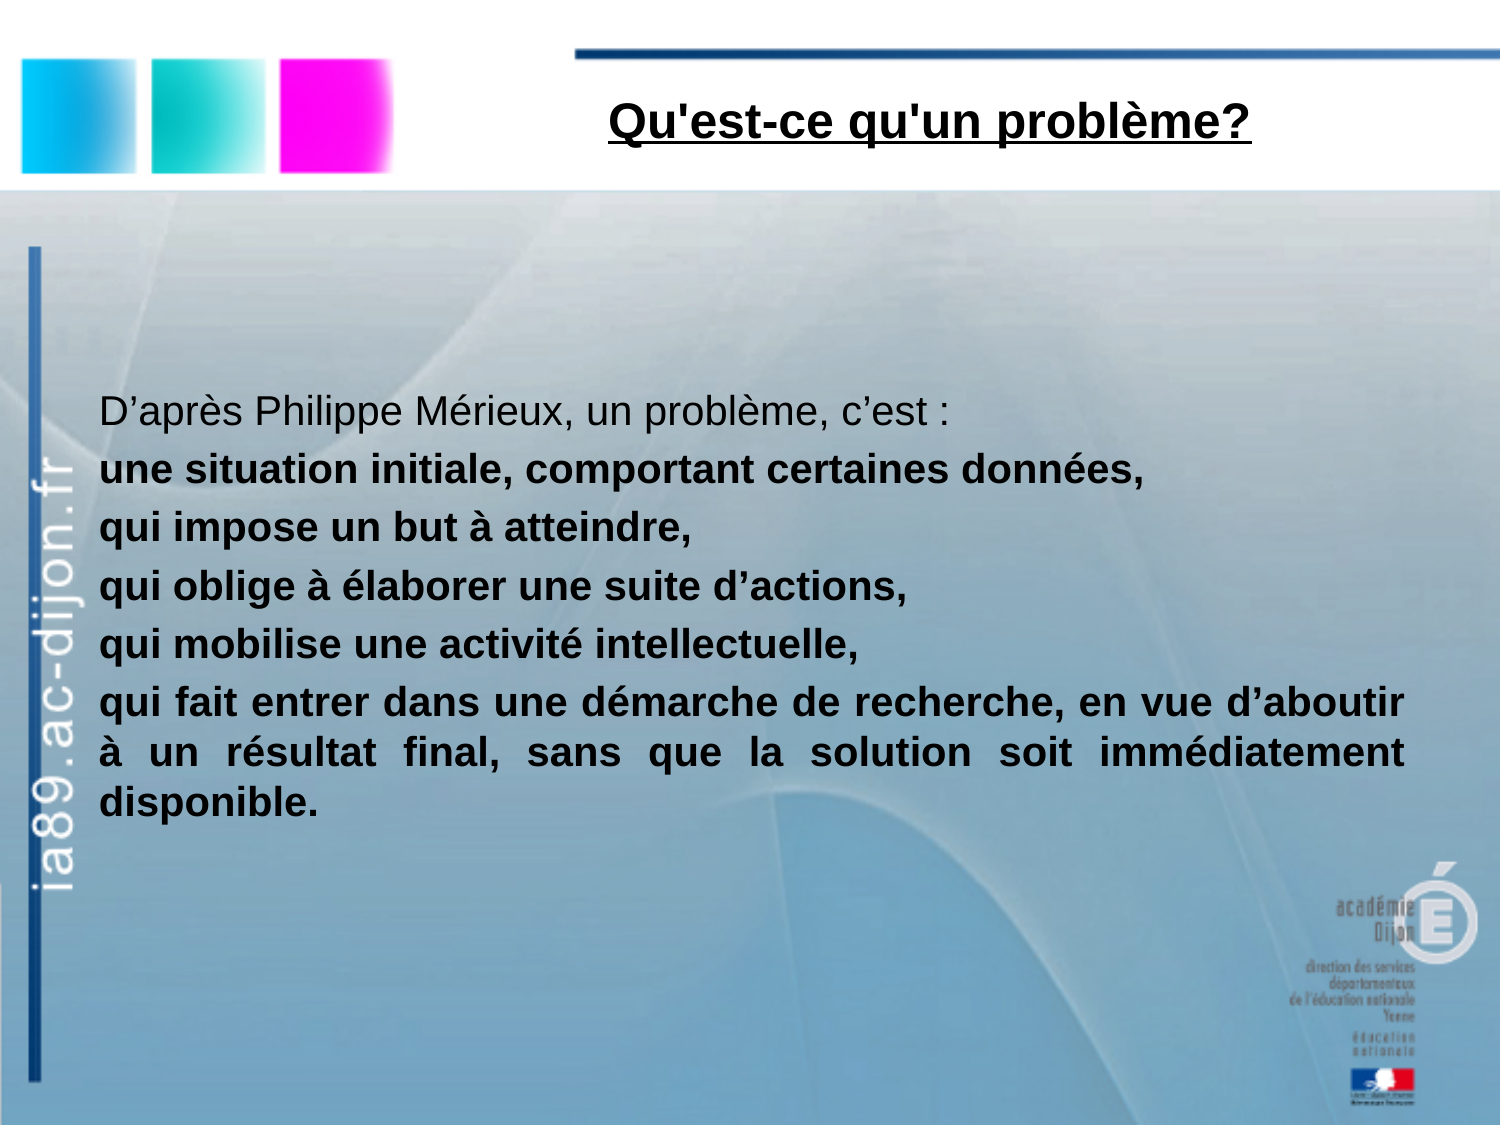

# Qu'est-ce qu'un problème?
D’après Philippe Mérieux, un problème, c’est :
une situation initiale, comportant certaines données,
qui impose un but à atteindre,
qui oblige à élaborer une suite d’actions,
qui mobilise une activité intellectuelle,
qui fait entrer dans une démarche de recherche, en vue d’aboutir à un résultat final, sans que la solution soit immédiatement disponible.